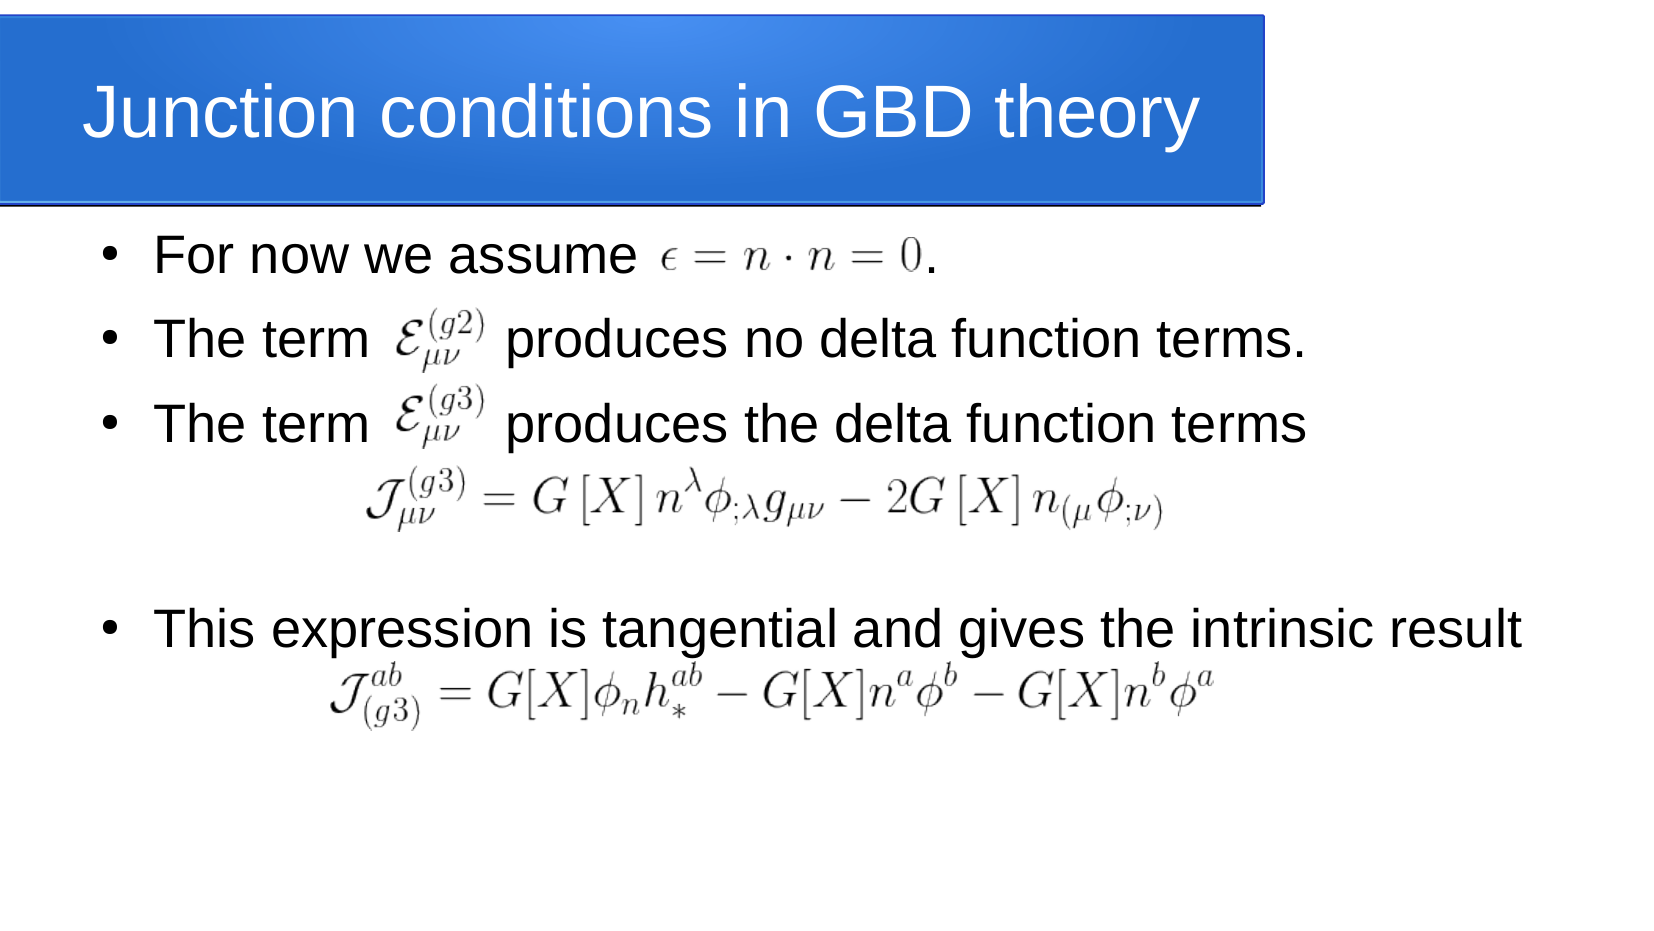

# Junction conditions in GBD theory
For now we assume .
The term produces no delta function terms.
The term produces the delta function terms
This expression is tangential and gives the intrinsic result